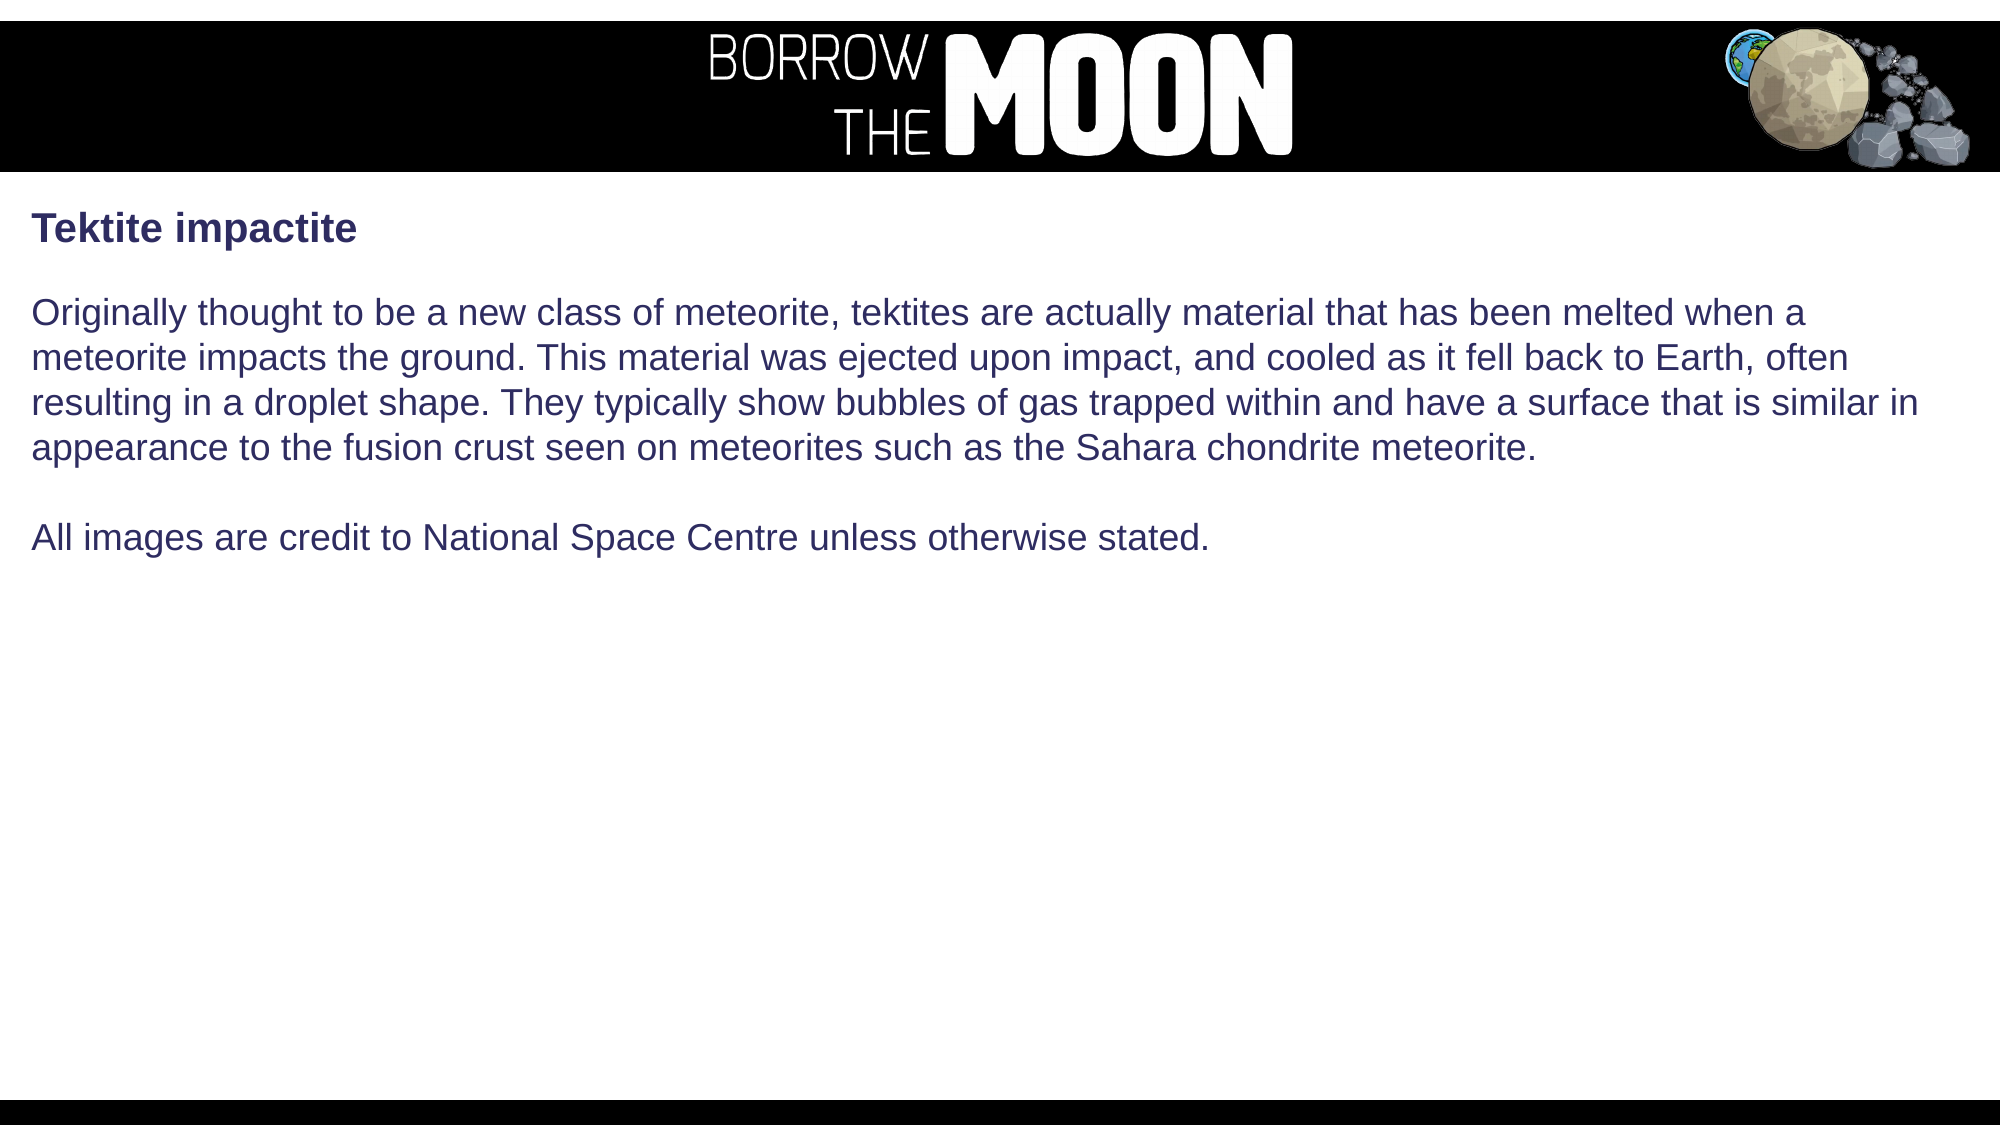

Tektite impactite
Originally thought to be a new class of meteorite, tektites are actually material that has been melted when a meteorite impacts the ground. This material was ejected upon impact, and cooled as it fell back to Earth, often resulting in a droplet shape. They typically show bubbles of gas trapped within and have a surface that is similar in appearance to the fusion crust seen on meteorites such as the Sahara chondrite meteorite.
All images are credit to National Space Centre unless otherwise stated.